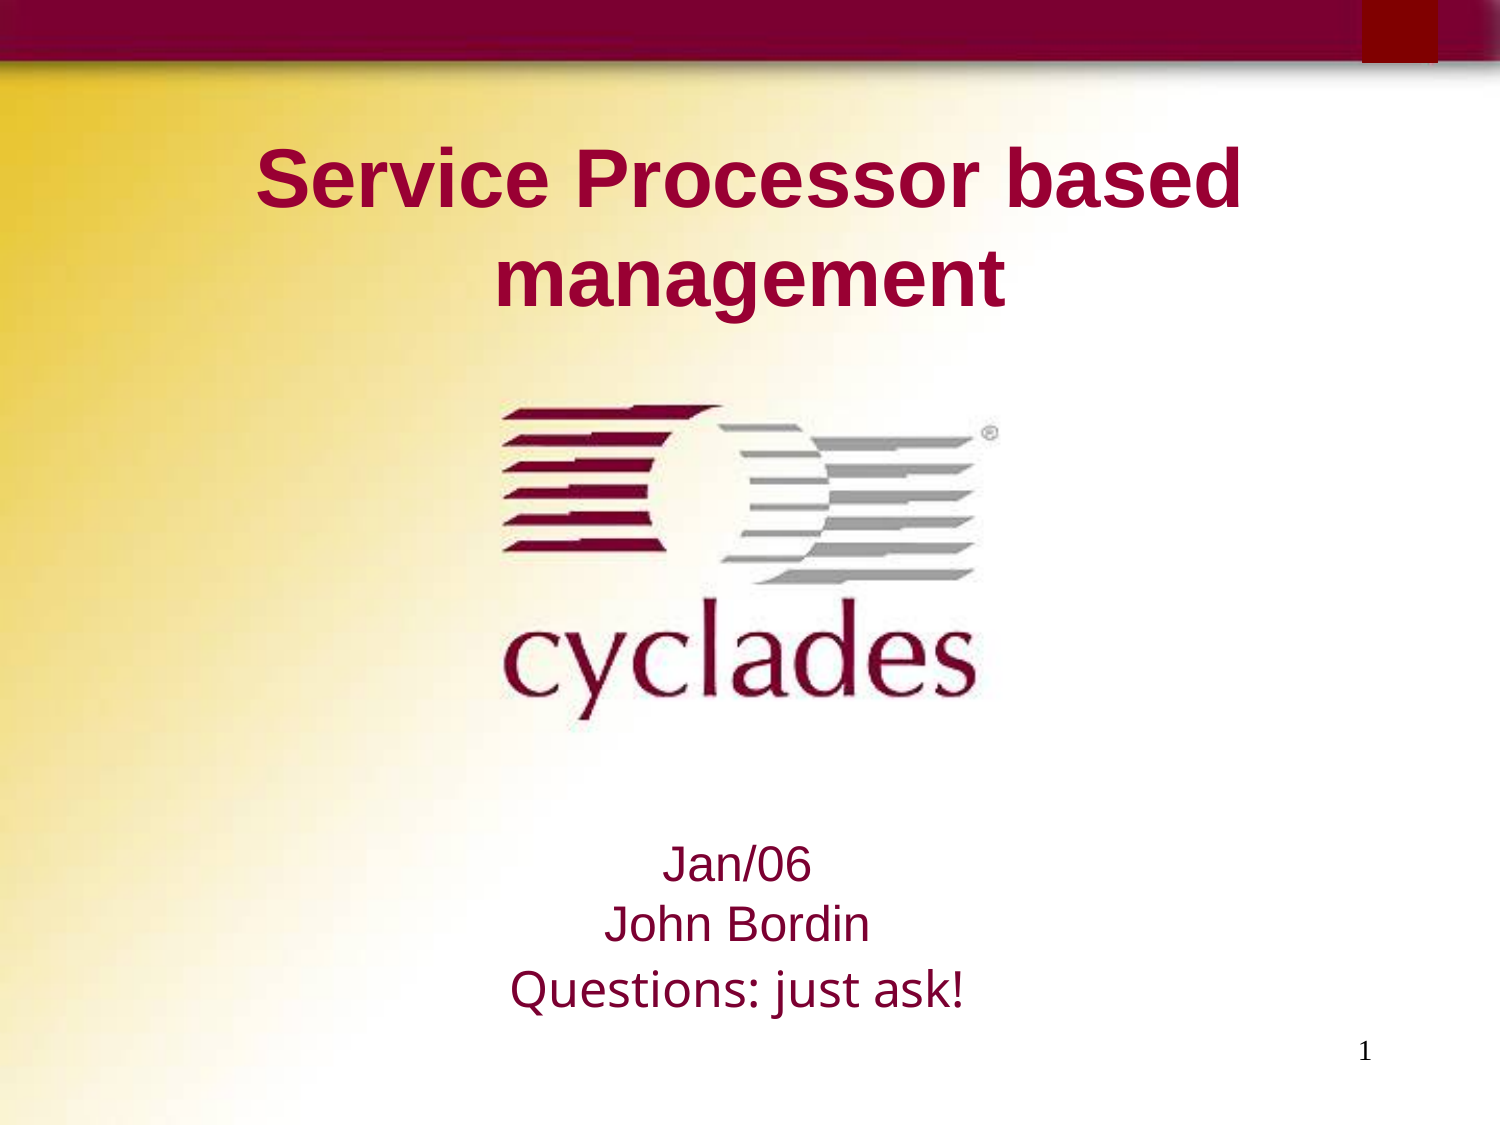

Service Processor based management
Jan/06
John Bordin
Questions: just ask!